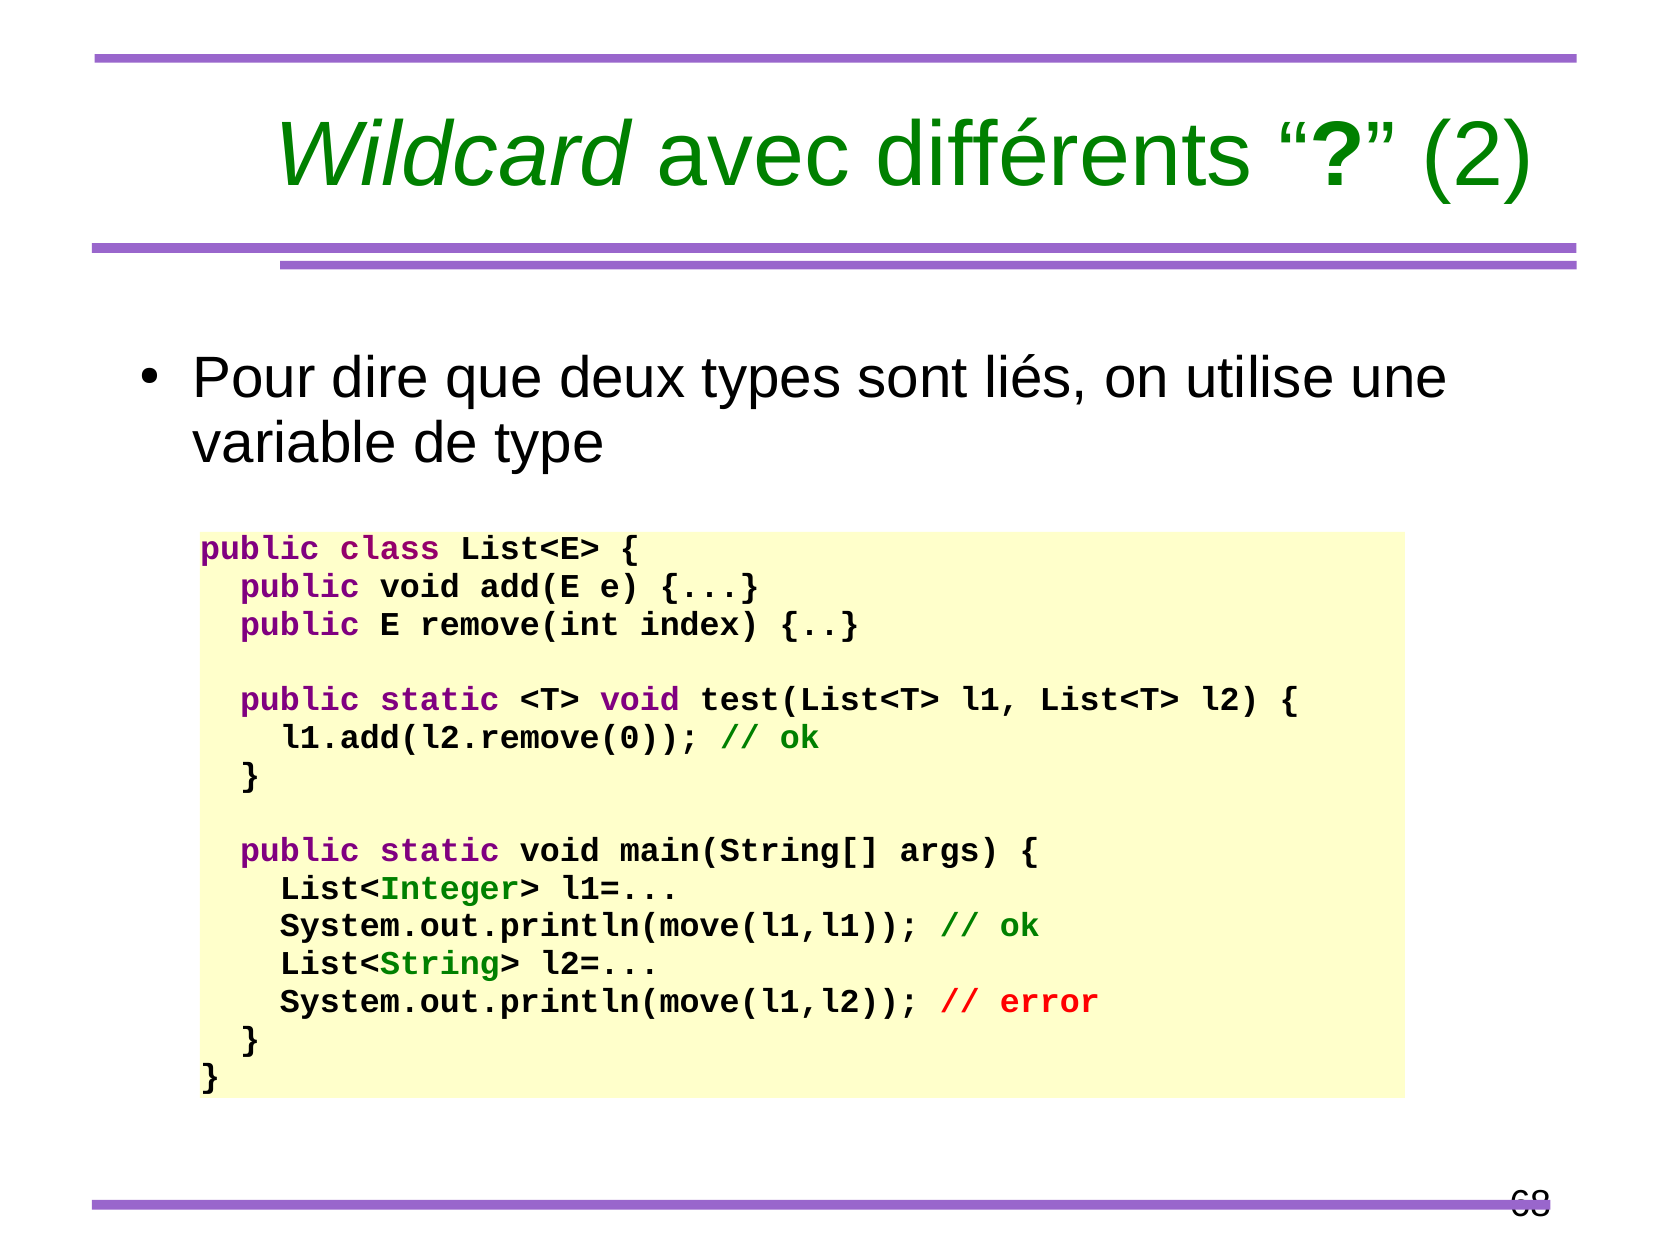

# Wildcard avec différents “?” (2)
Pour dire que deux types sont liés, on utilise une variable de type
public class List<E> {
 public void add(E e) {...}
 public E remove(int index) {..}
 public static <T> void test(List<T> l1, List<T> l2) {
 l1.add(l2.remove(0)); // ok
 }
 public static void main(String[] args) {
 List<Integer> l1=...
 System.out.println(move(l1,l1)); // ok
 List<String> l2=...
 System.out.println(move(l1,l2)); // error
 }
}